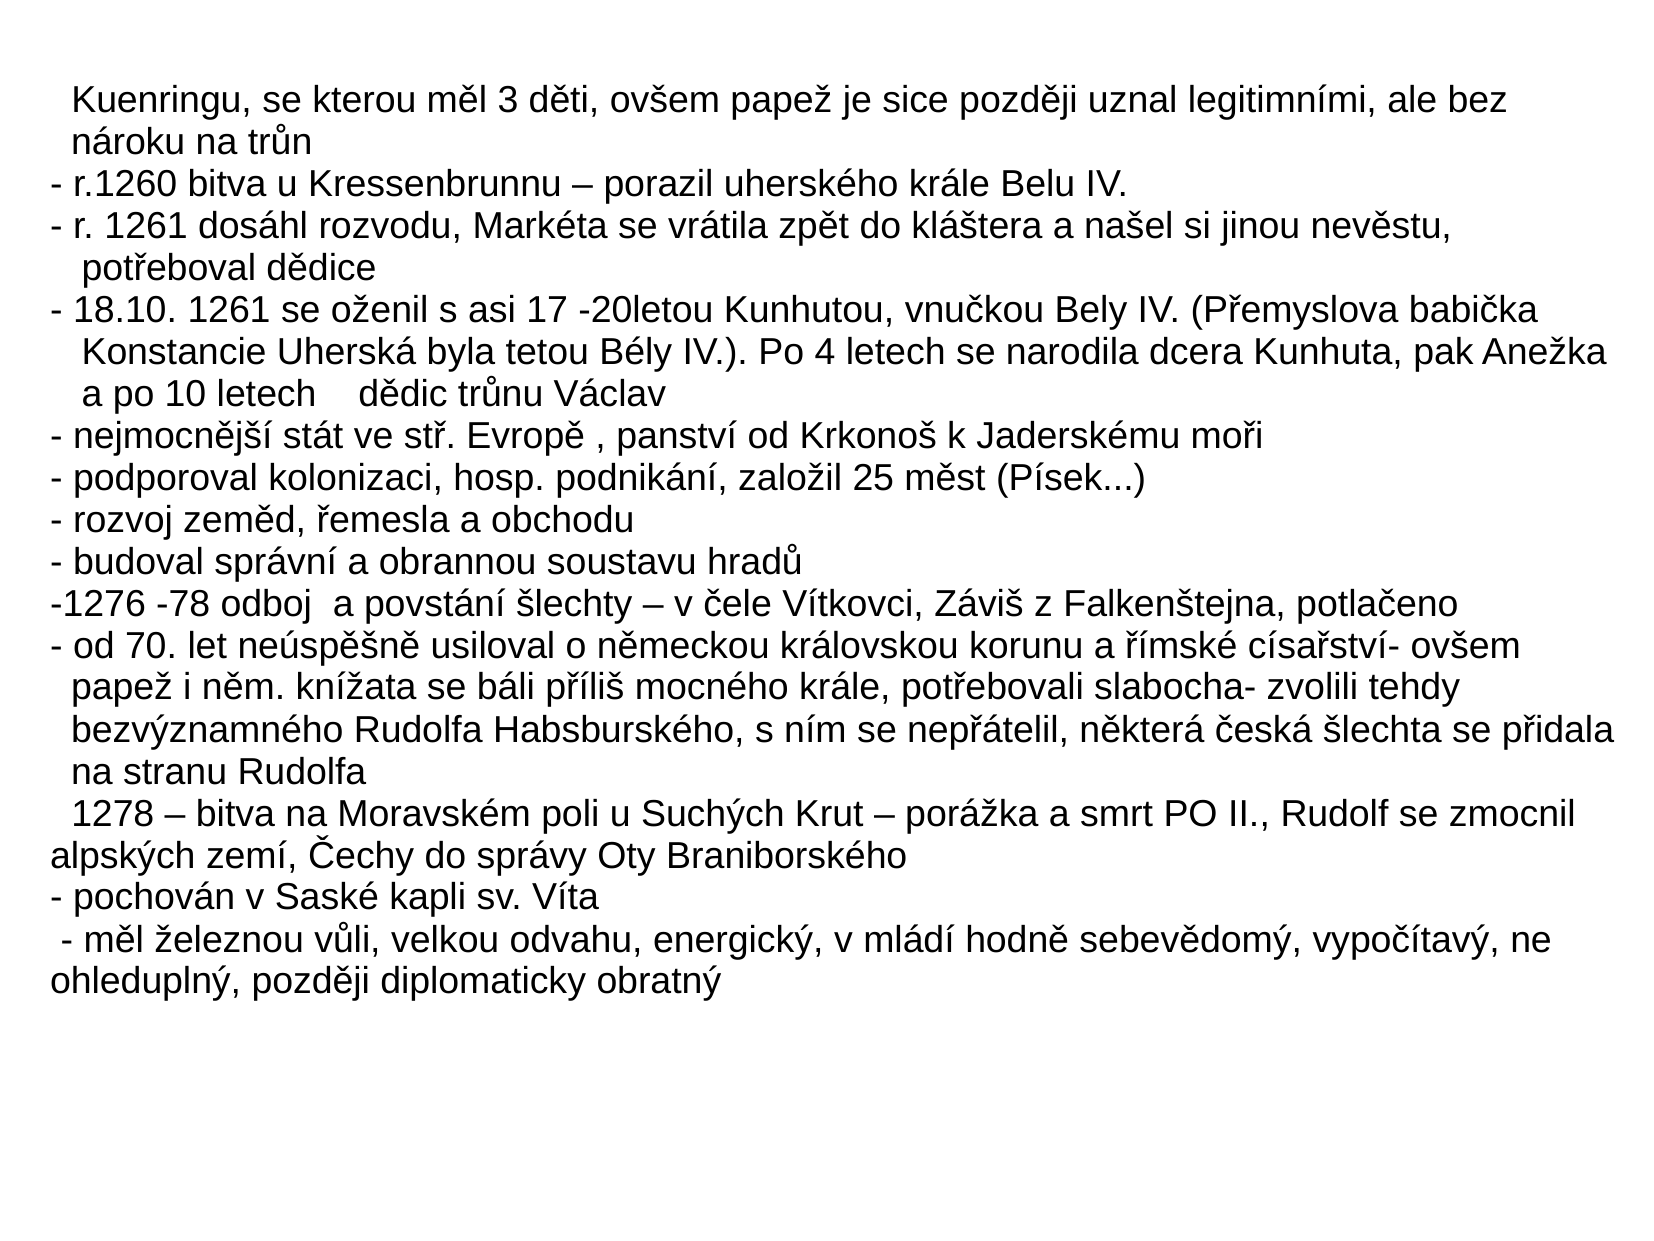

Kuenringu, se kterou měl 3 děti, ovšem papež je sice později uznal legitimními, ale bez nároku na trůn
- r.1260 bitva u Kressenbrunnu – porazil uherského krále Belu IV.
- r. 1261 dosáhl rozvodu, Markéta se vrátila zpět do kláštera a našel si jinou nevěstu, potřeboval dědice
- 18.10. 1261 se oženil s asi 17 -20letou Kunhutou, vnučkou Bely IV. (Přemyslova babička Konstancie Uherská byla tetou Bély IV.). Po 4 letech se narodila dcera Kunhuta, pak Anežka a po 10 letech dědic trůnu Václav
- nejmocnější stát ve stř. Evropě , panství od Krkonoš k Jaderskému moři
- podporoval kolonizaci, hosp. podnikání, založil 25 měst (Písek...)
- rozvoj zeměd, řemesla a obchodu
- budoval správní a obrannou soustavu hradů
-1276 -78 odboj a povstání šlechty – v čele Vítkovci, Záviš z Falkenštejna, potlačeno
- od 70. let neúspěšně usiloval o německou královskou korunu a římské císařství- ovšem papež i něm. knížata se báli příliš mocného krále, potřebovali slabocha- zvolili tehdy bezvýznamného Rudolfa Habsburského, s ním se nepřátelil, některá česká šlechta se přidala na stranu Rudolfa
 1278 – bitva na Moravském poli u Suchých Krut – porážka a smrt PO II., Rudolf se zmocnil alpských zemí, Čechy do správy Oty Braniborského
- pochován v Saské kapli sv. Víta
 - měl železnou vůli, velkou odvahu, energický, v mládí hodně sebevědomý, vypočítavý, ne ohleduplný, později diplomaticky obratný